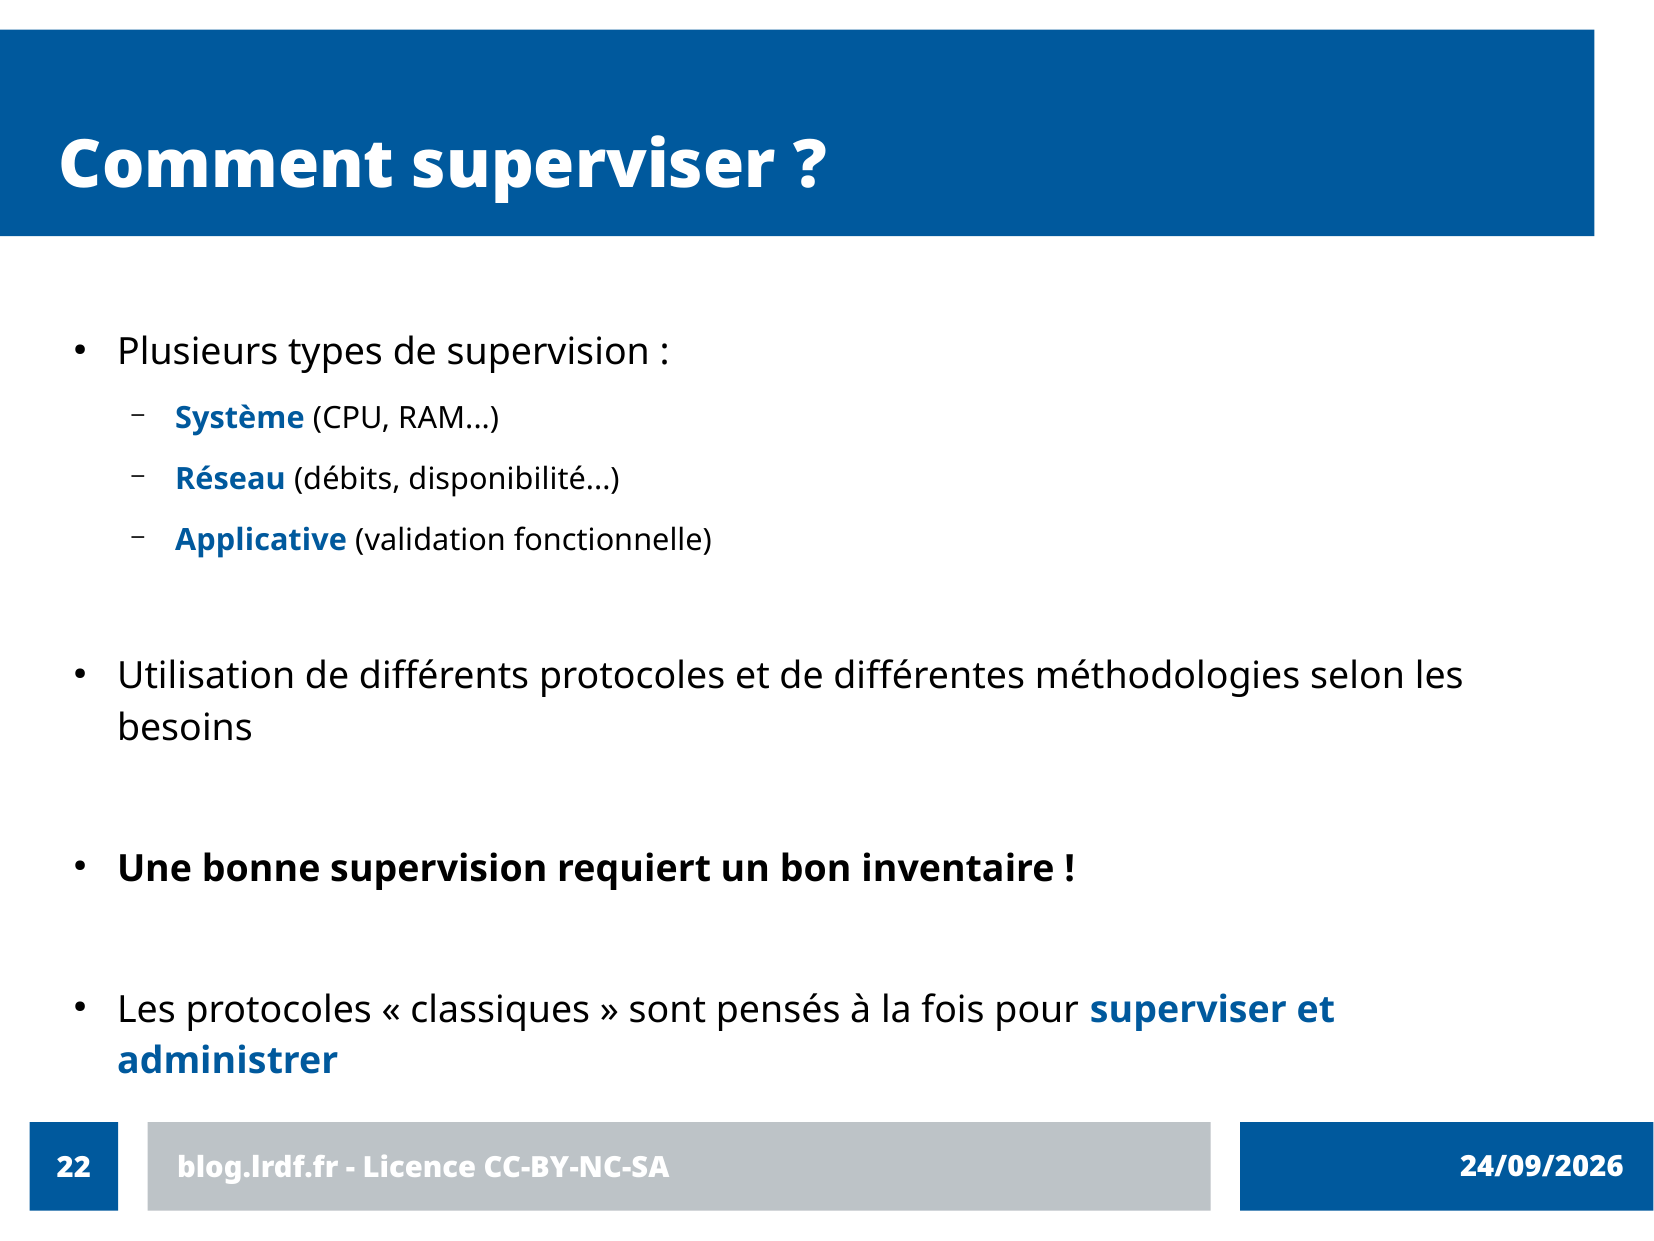

# Comment superviser ?
Plusieurs types de supervision :
Système (CPU, RAM...)
Réseau (débits, disponibilité...)
Applicative (validation fonctionnelle)
Utilisation de différents protocoles et de différentes méthodologies selon les besoins
Une bonne supervision requiert un bon inventaire !
Les protocoles « classiques » sont pensés à la fois pour superviser et administrer
22
blog.lrdf.fr - Licence CC-BY-NC-SA